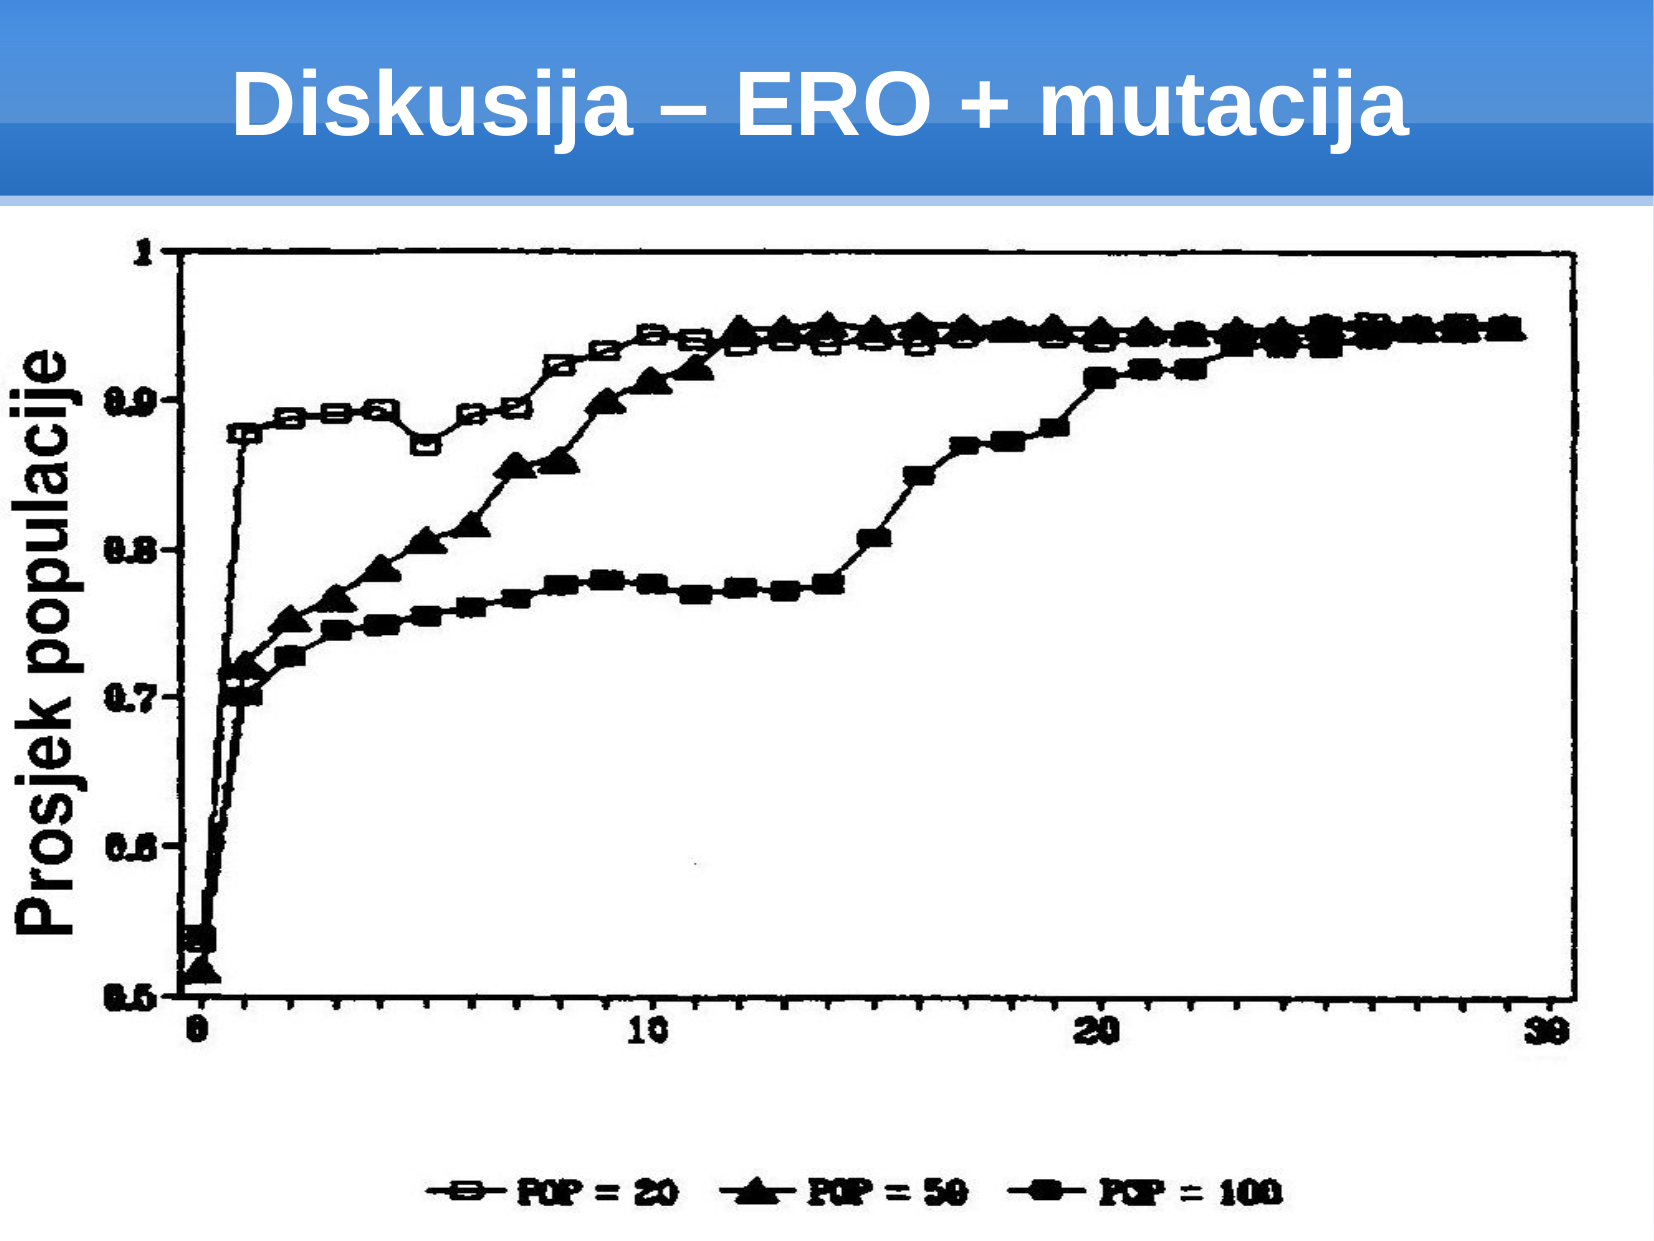

# Diskusija – ERO + mutacija
65